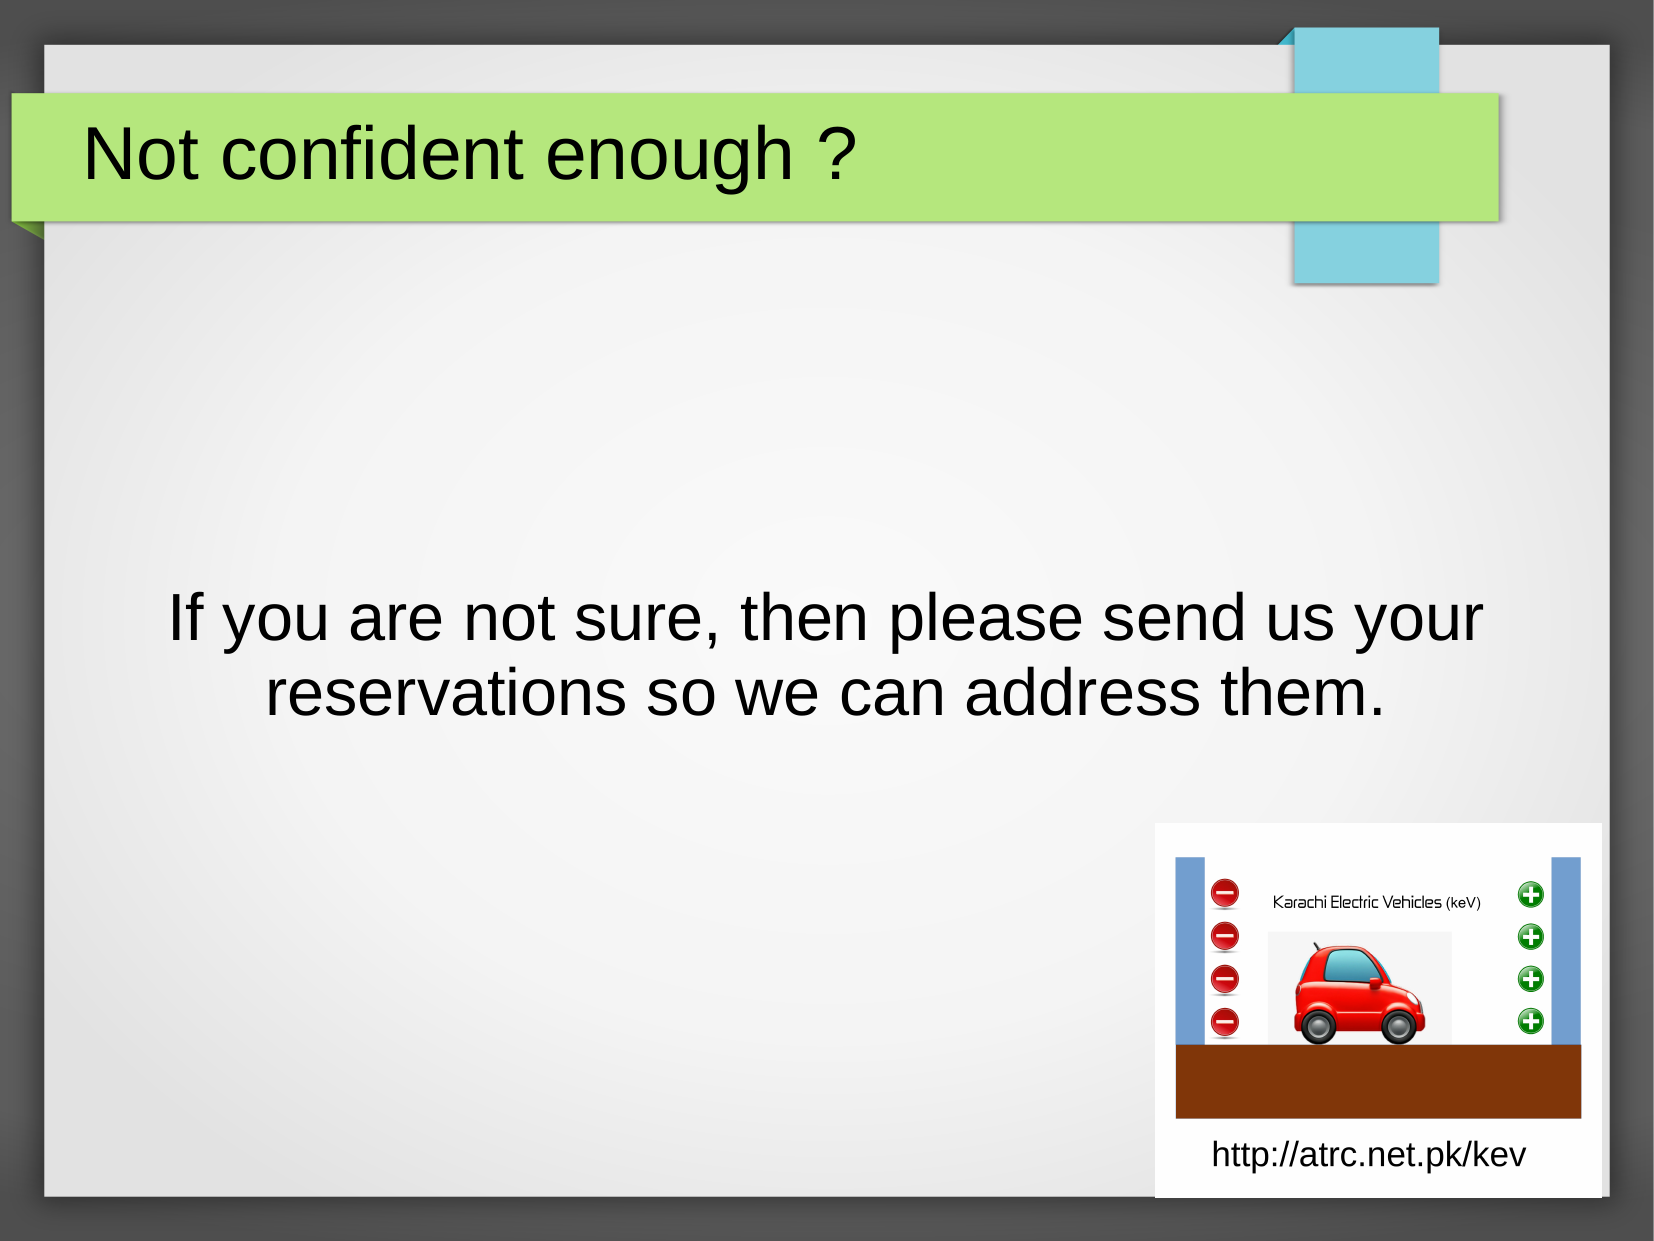

# Not confident enough ?
If you are not sure, then please send us your reservations so we can address them.